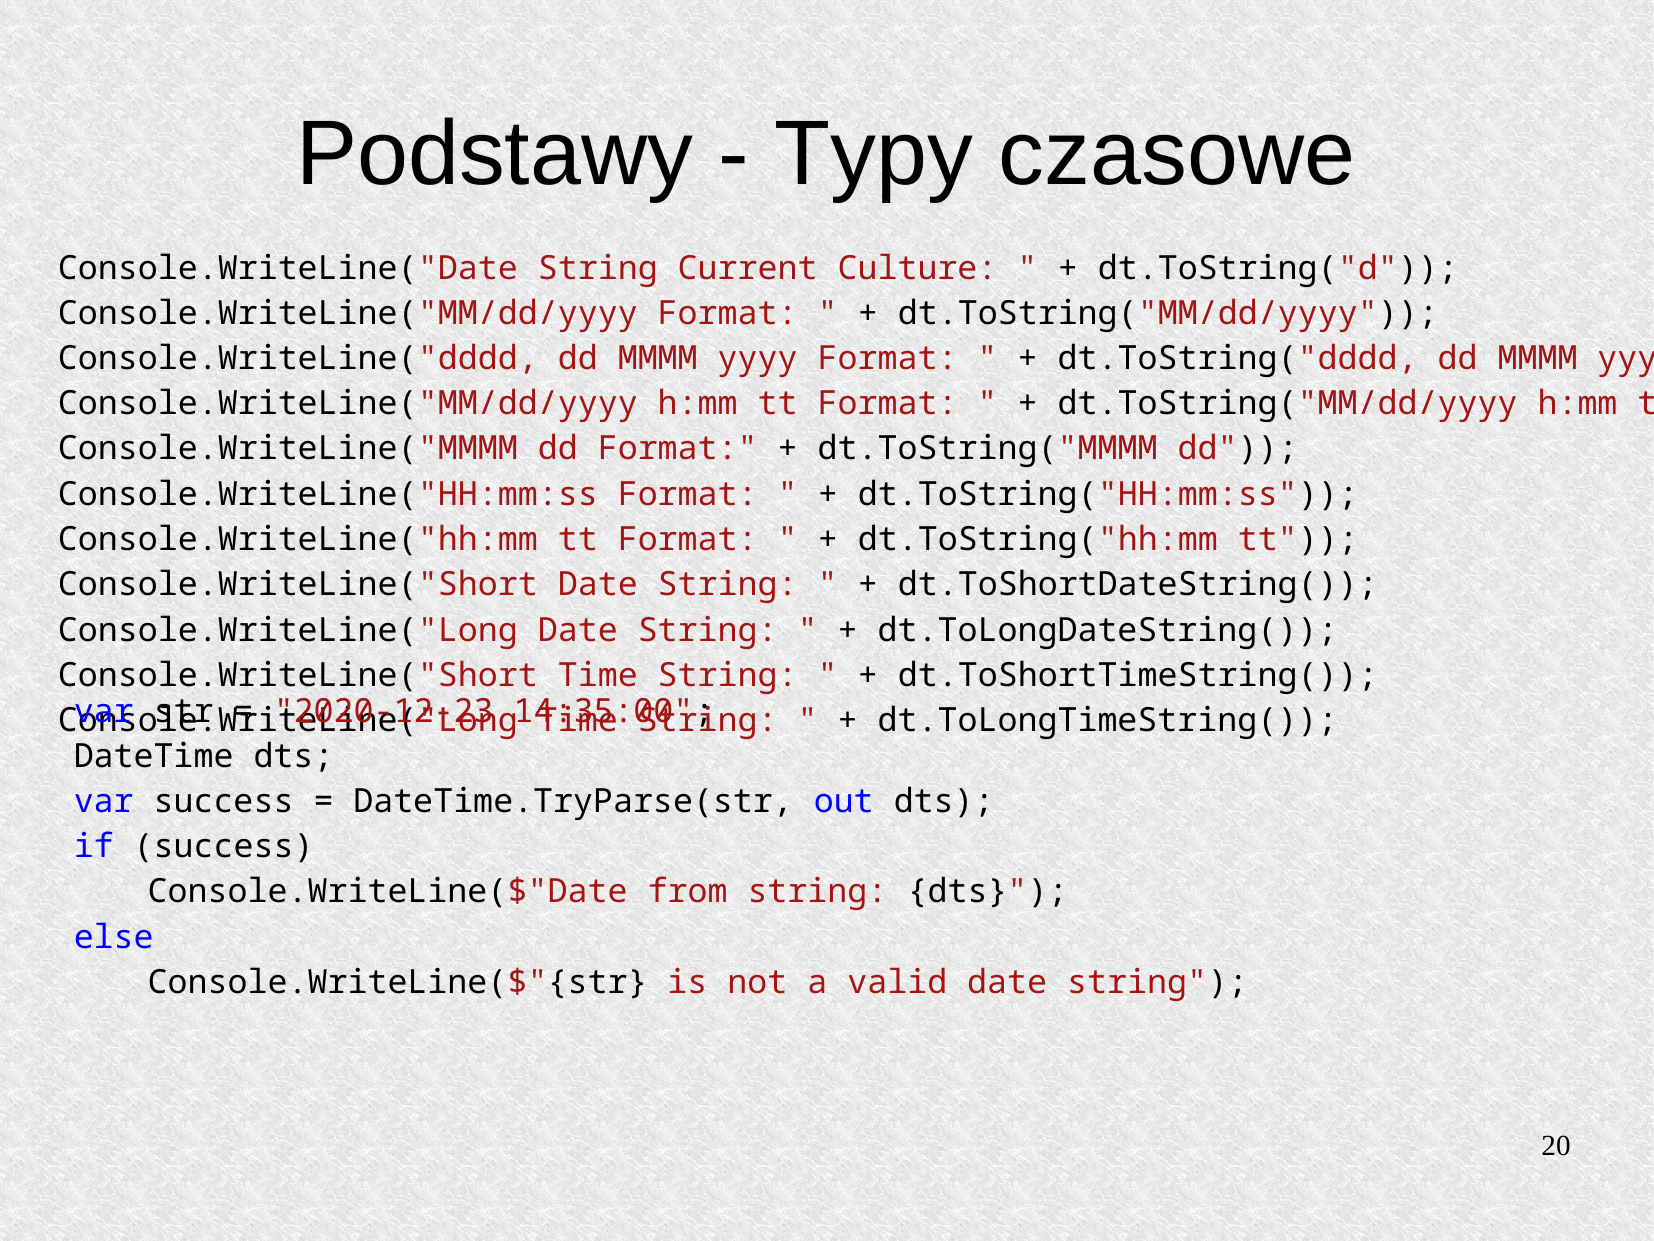

# Podstawy - Typy czasowe
Console.WriteLine("Date String Current Culture: " + dt.ToString("d"));
Console.WriteLine("MM/dd/yyyy Format: " + dt.ToString("MM/dd/yyyy"));
Console.WriteLine("dddd, dd MMMM yyyy Format: " + dt.ToString("dddd, dd MMMM yyyy"));
Console.WriteLine("MM/dd/yyyy h:mm tt Format: " + dt.ToString("MM/dd/yyyy h:mm tt"));
Console.WriteLine("MMMM dd Format:" + dt.ToString("MMMM dd"));
Console.WriteLine("HH:mm:ss Format: " + dt.ToString("HH:mm:ss"));
Console.WriteLine("hh:mm tt Format: " + dt.ToString("hh:mm tt"));
Console.WriteLine("Short Date String: " + dt.ToShortDateString());
Console.WriteLine("Long Date String: " + dt.ToLongDateString());
Console.WriteLine("Short Time String: " + dt.ToShortTimeString());
Console.WriteLine("Long Time String: " + dt.ToLongTimeString());
var str = "2020-12-23 14:35:00";
DateTime dts;
var success = DateTime.TryParse(str, out dts);
if (success)
	Console.WriteLine($"Date from string: {dts}");
else
	Console.WriteLine($"{str} is not a valid date string");
20